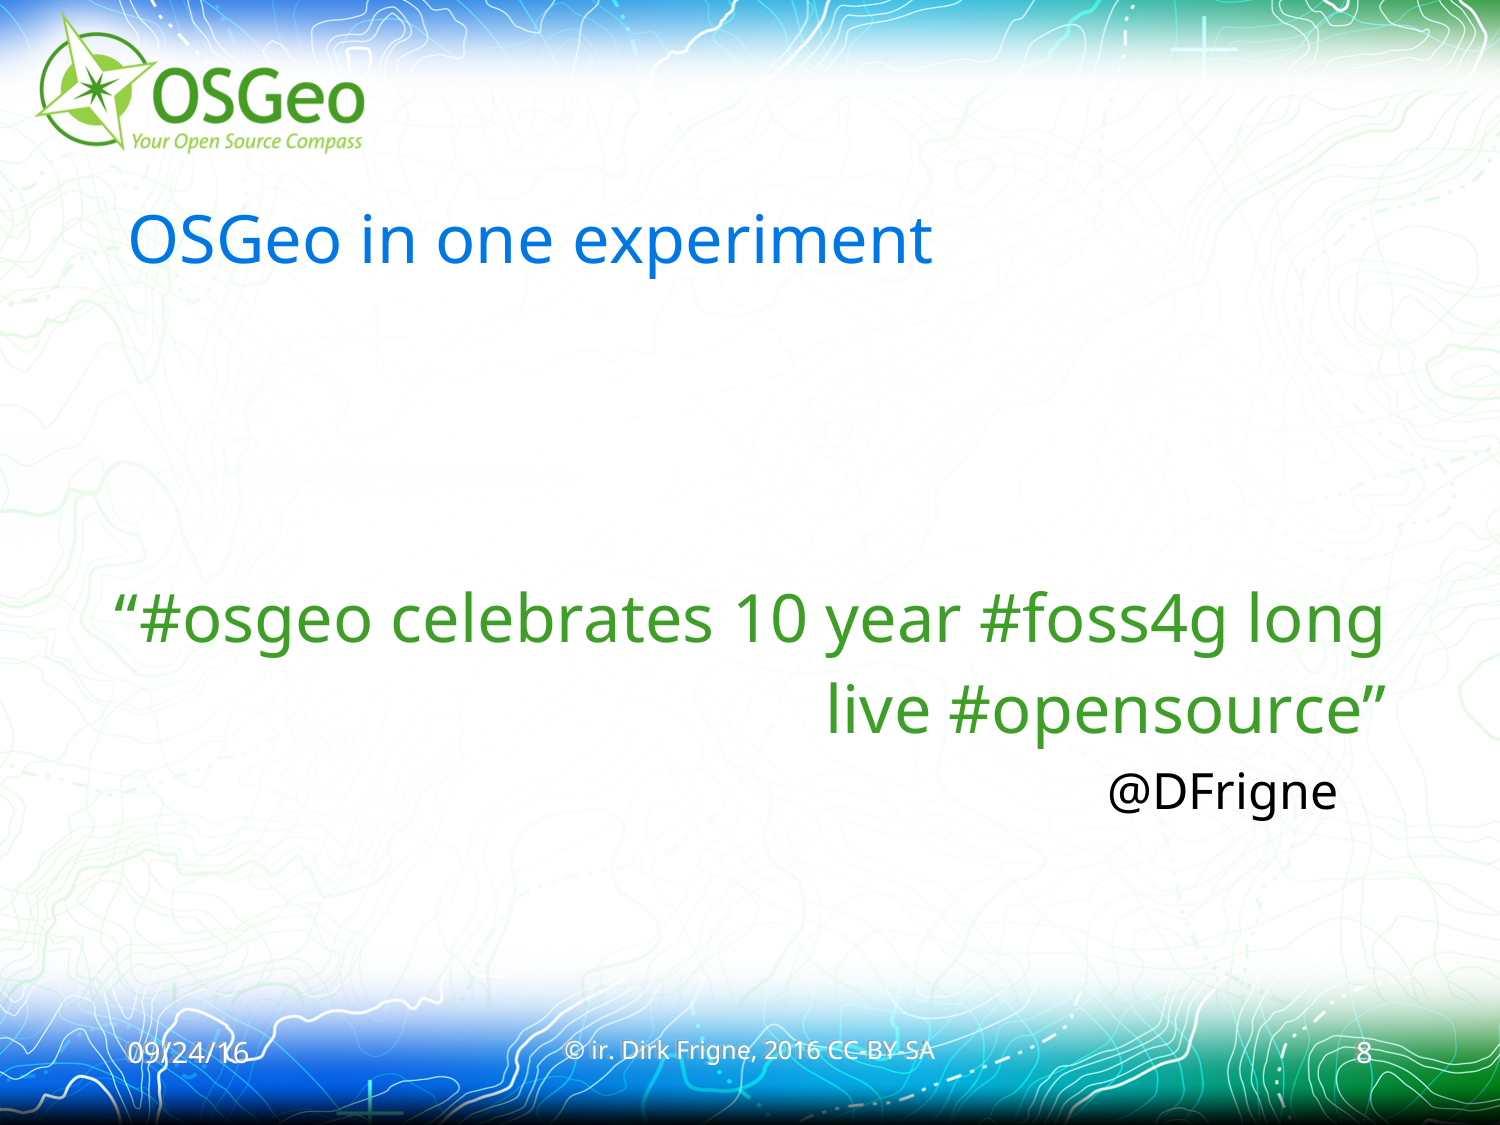

# OSGeo in one experiment
“#osgeo celebrates 10 year #foss4g long live #opensource”
@DFrigne
09/24/16
© ir. Dirk Frigne, 2016 CC-BY-SA
8